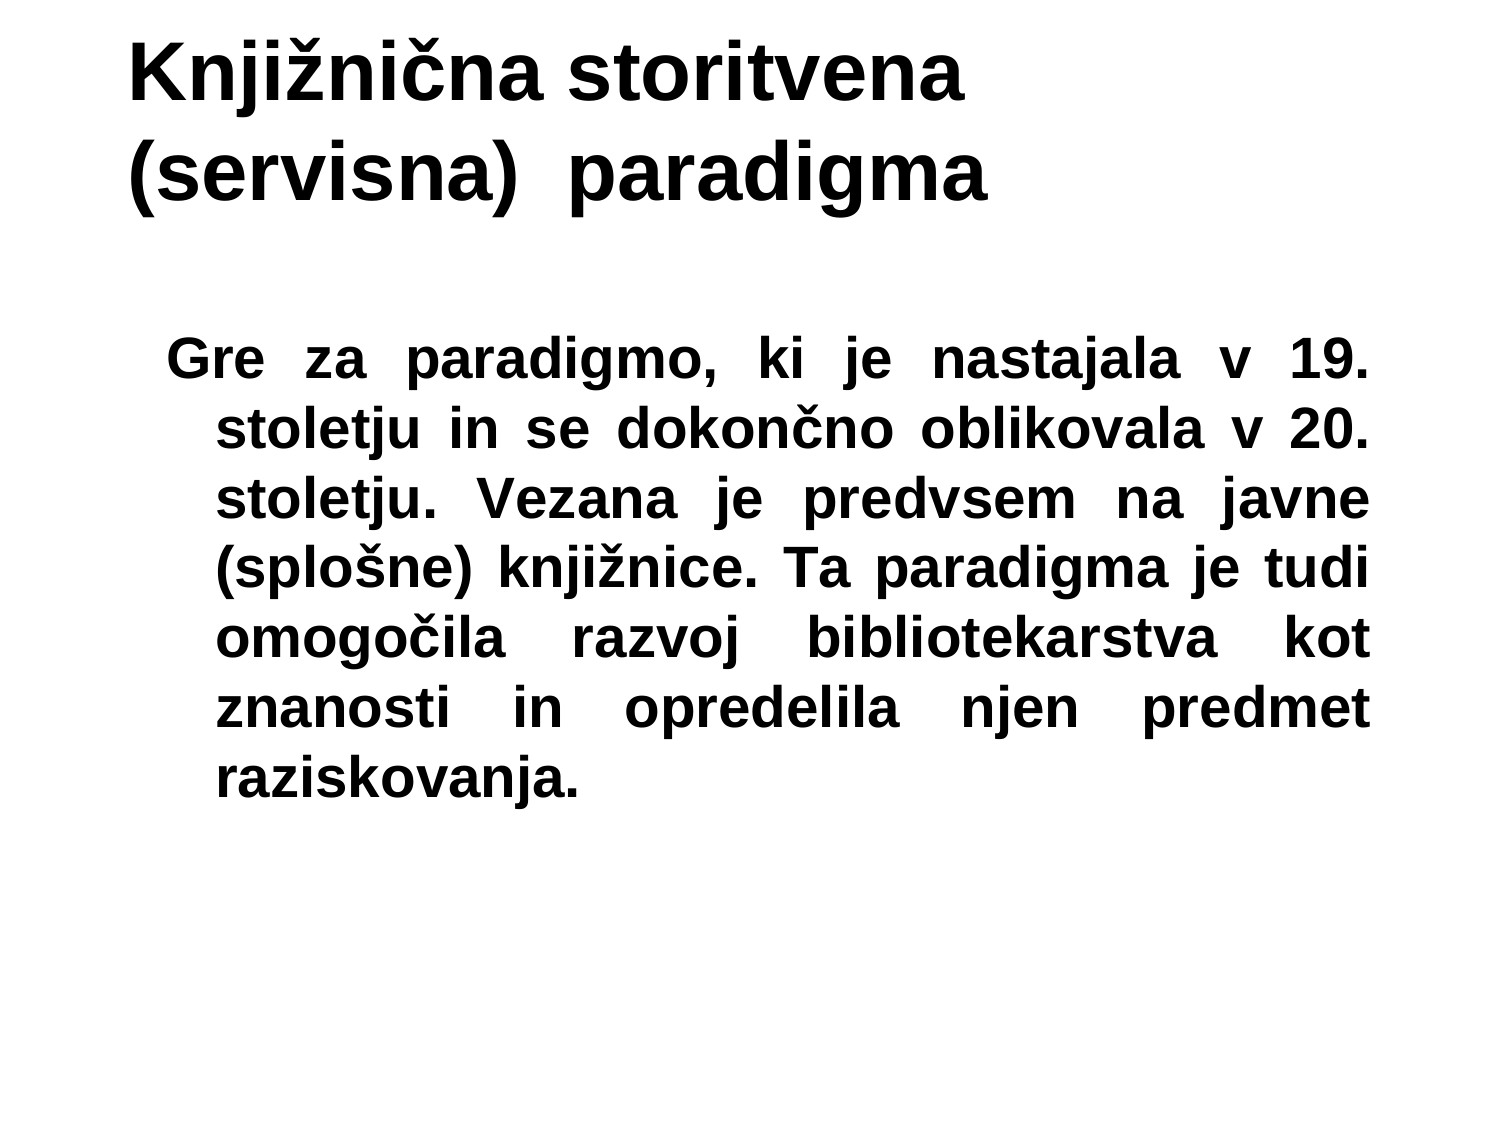

# Knjižnična storitvena (servisna) paradigma
 Gre za paradigmo, ki je nastajala v 19. stoletju in se dokončno oblikovala v 20. stoletju. Vezana je predvsem na javne (splošne) knjižnice. Ta paradigma je tudi omogočila razvoj bibliotekarstva kot znanosti in opredelila njen predmet raziskovanja.
BINK, FF, Univerza v Ljubljani
18